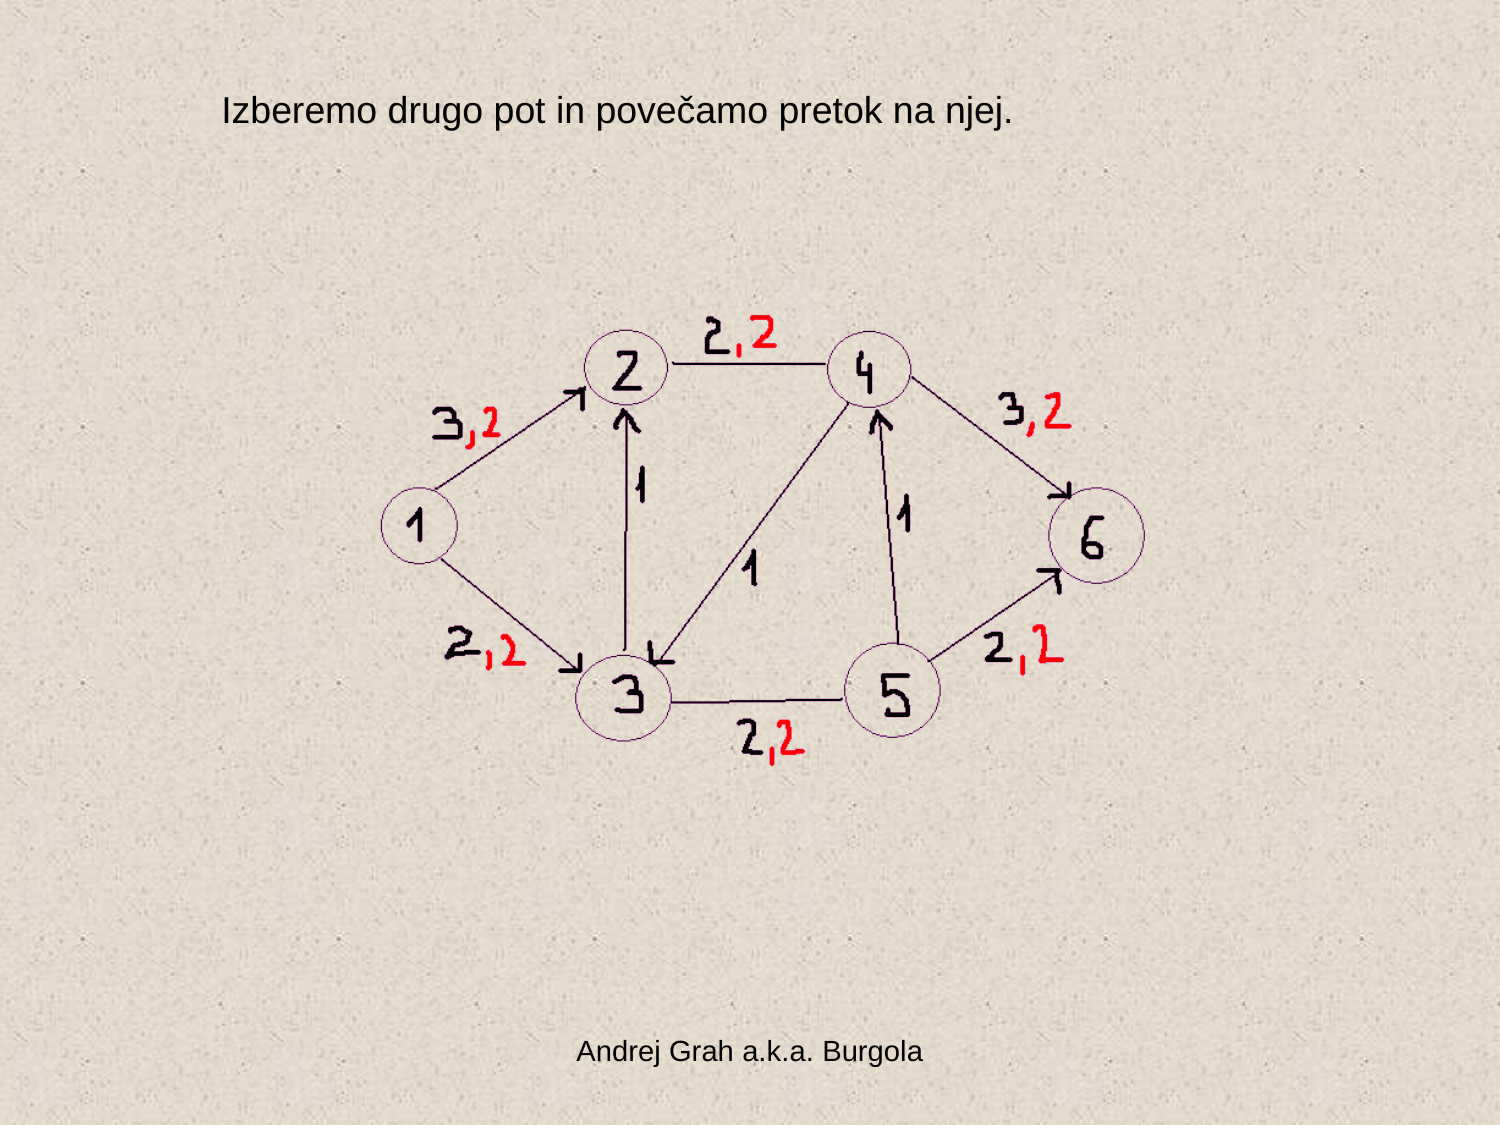

Izberemo drugo pot in povečamo pretok na njej.
Andrej Grah a.k.a. Burgola